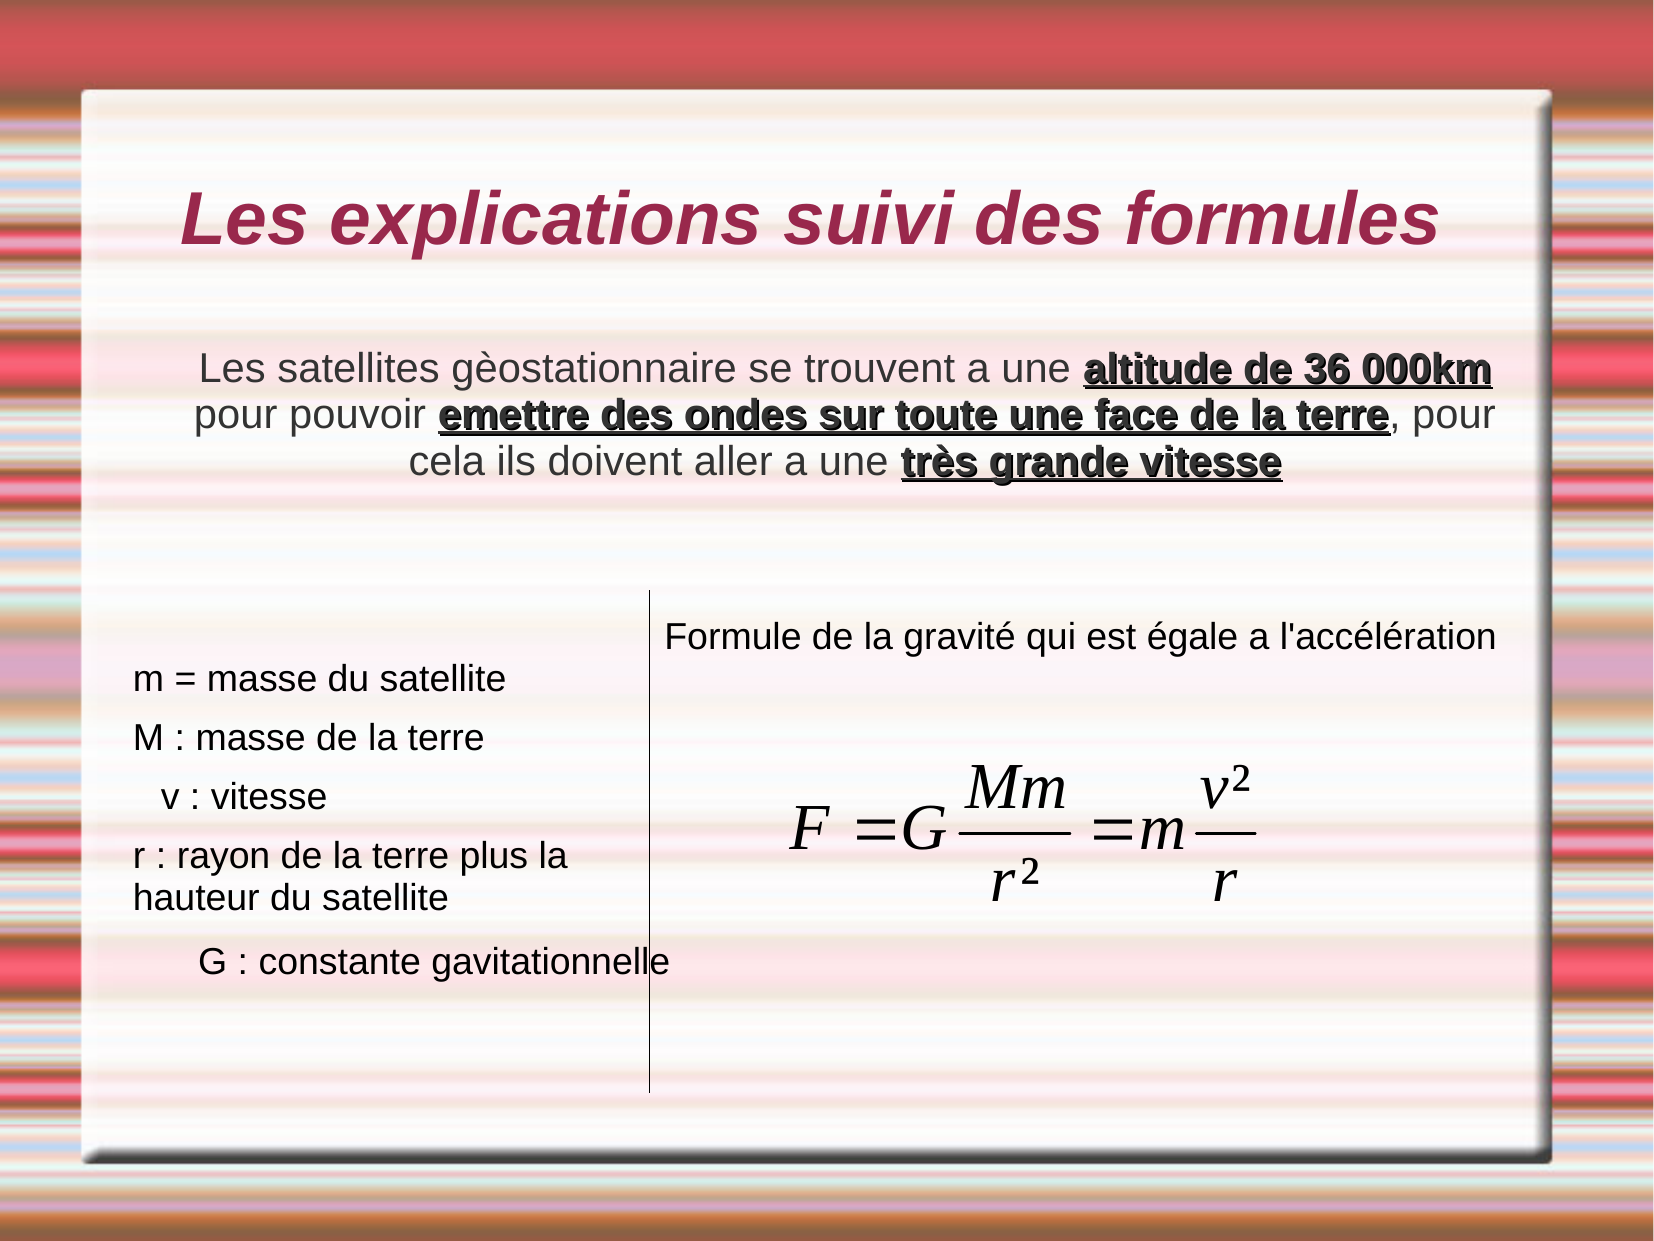

# Les explications suivi des formules
Les satellites gèostationnaire se trouvent a une altitude de 36 000km pour pouvoir emettre des ondes sur toute une face de la terre, pour cela ils doivent aller a une très grande vitesse
Formule de la gravité qui est égale a l'accélération
m = masse du satellite
M : masse de la terre
v : vitesse
r : rayon de la terre plus la hauteur du satellite
G : constante gavitationnelle